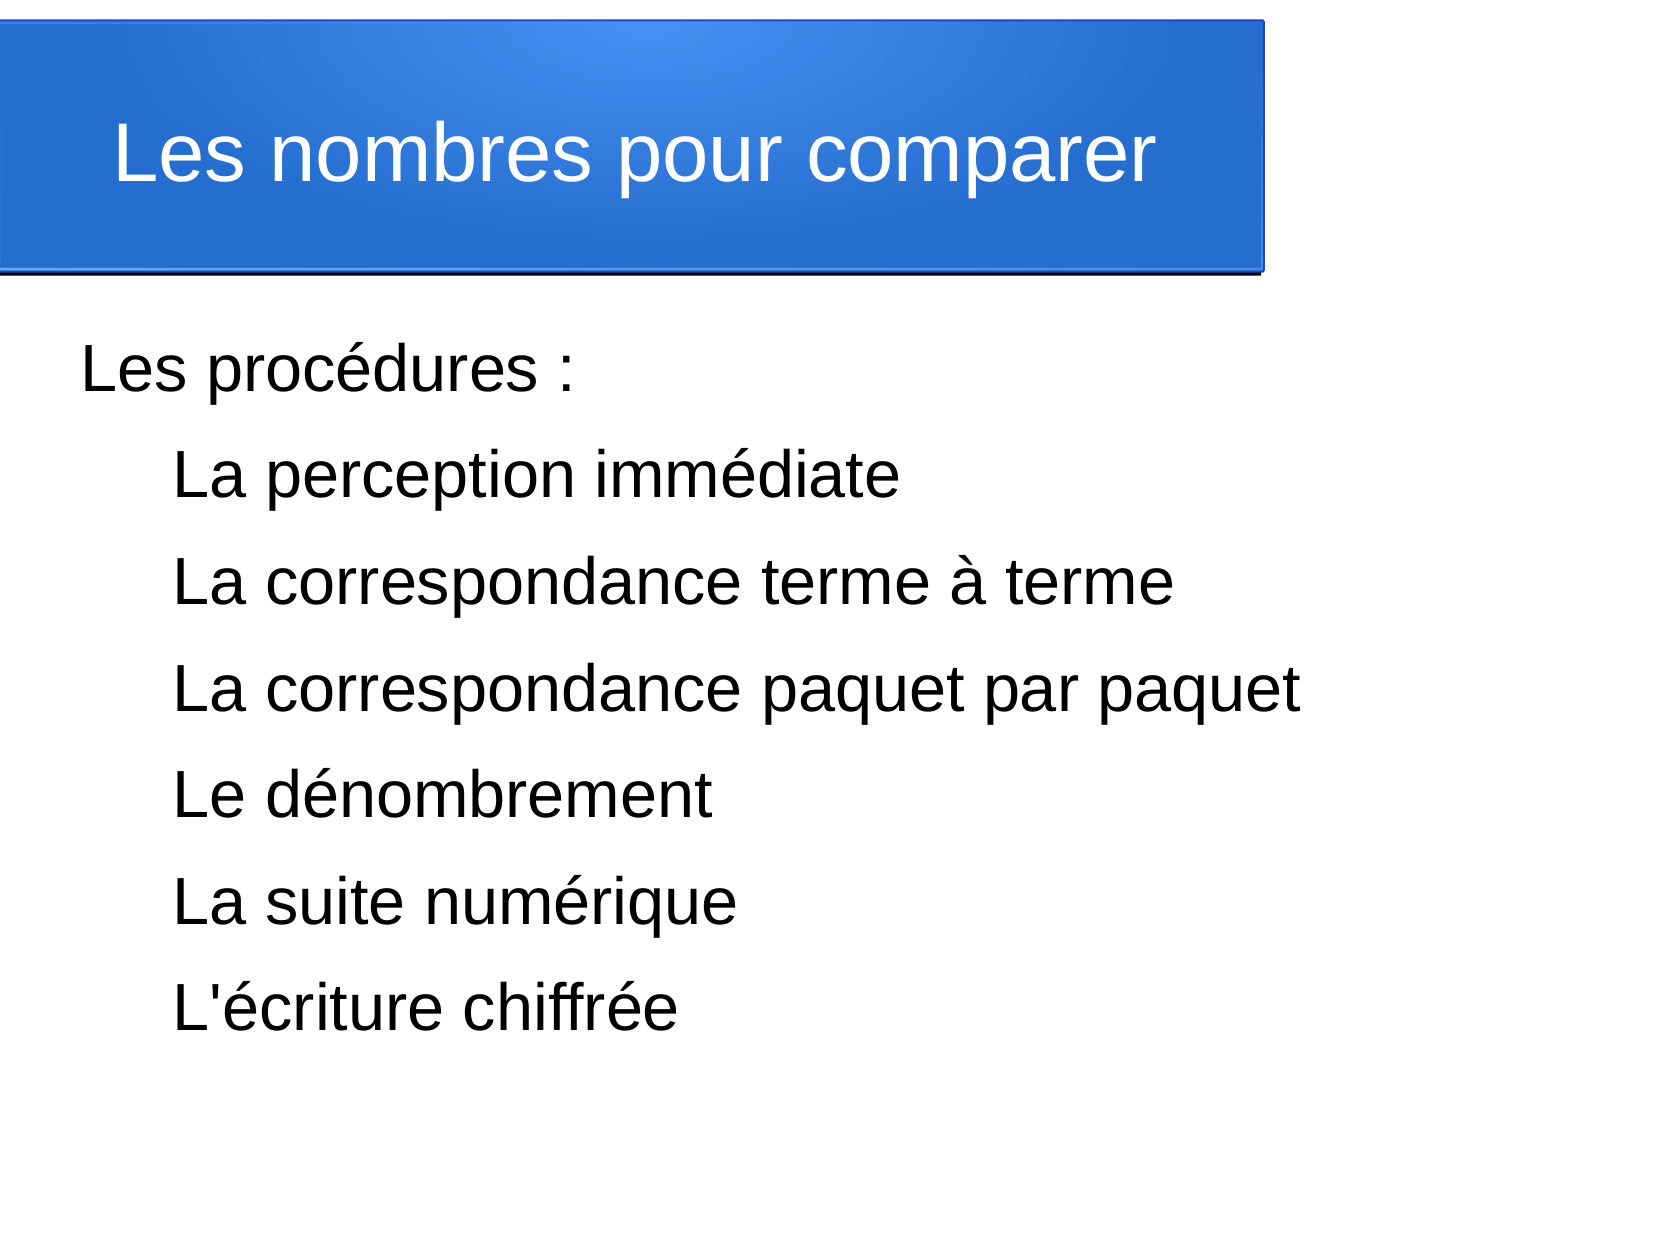

# Les nombres pour comparer
Les procédures :
 La perception immédiate
 La correspondance terme à terme
 La correspondance paquet par paquet
 Le dénombrement
 La suite numérique
 L'écriture chiffrée